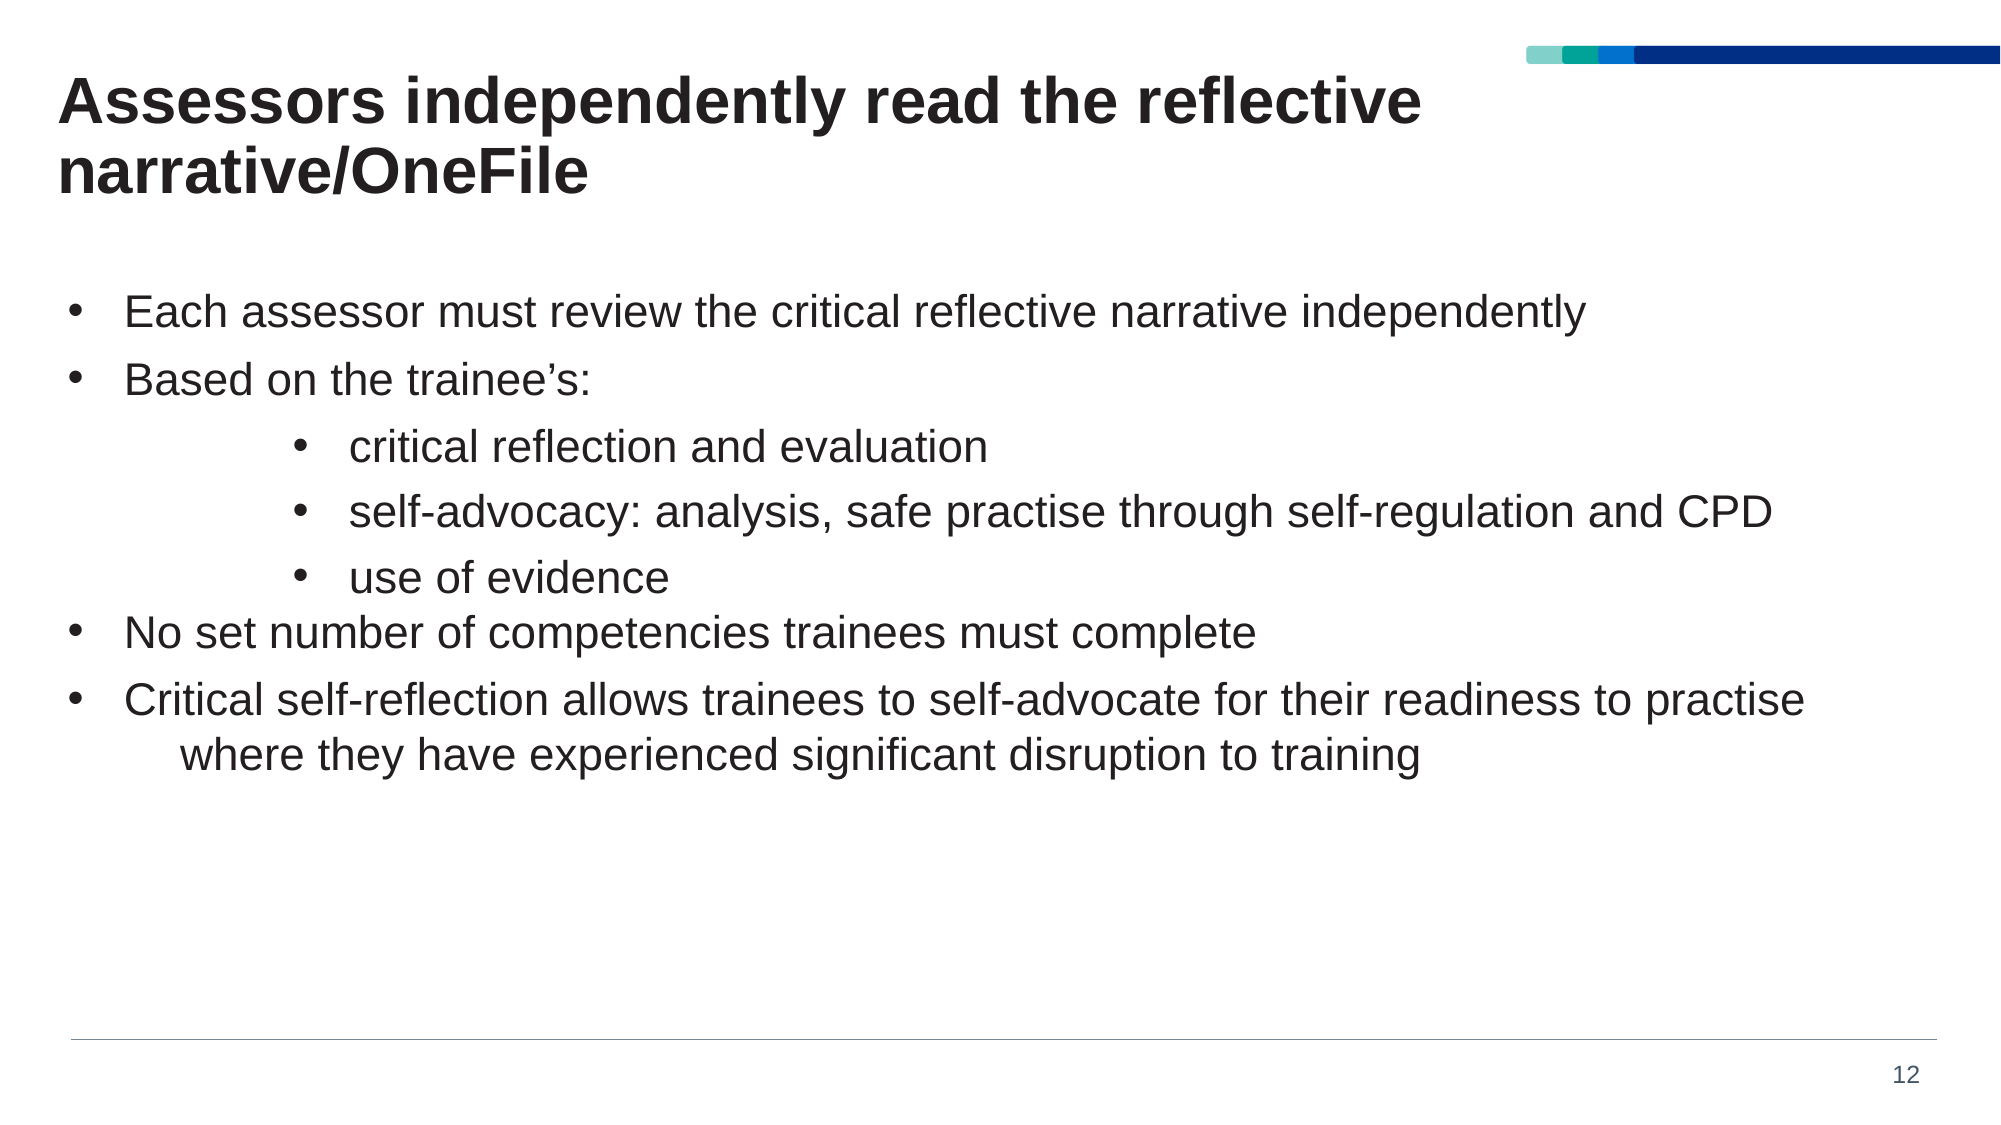

Assessors independently read the reflective narrative/OneFile
# Each assessor must review the critical reflective narrative independently
Based on the trainee’s:
critical reflection and evaluation
self-advocacy: analysis, safe practise through self-regulation and CPD
use of evidence
No set number of competencies trainees must complete
Critical self-reflection allows trainees to self-advocate for their readiness to practise where they have experienced significant disruption to training